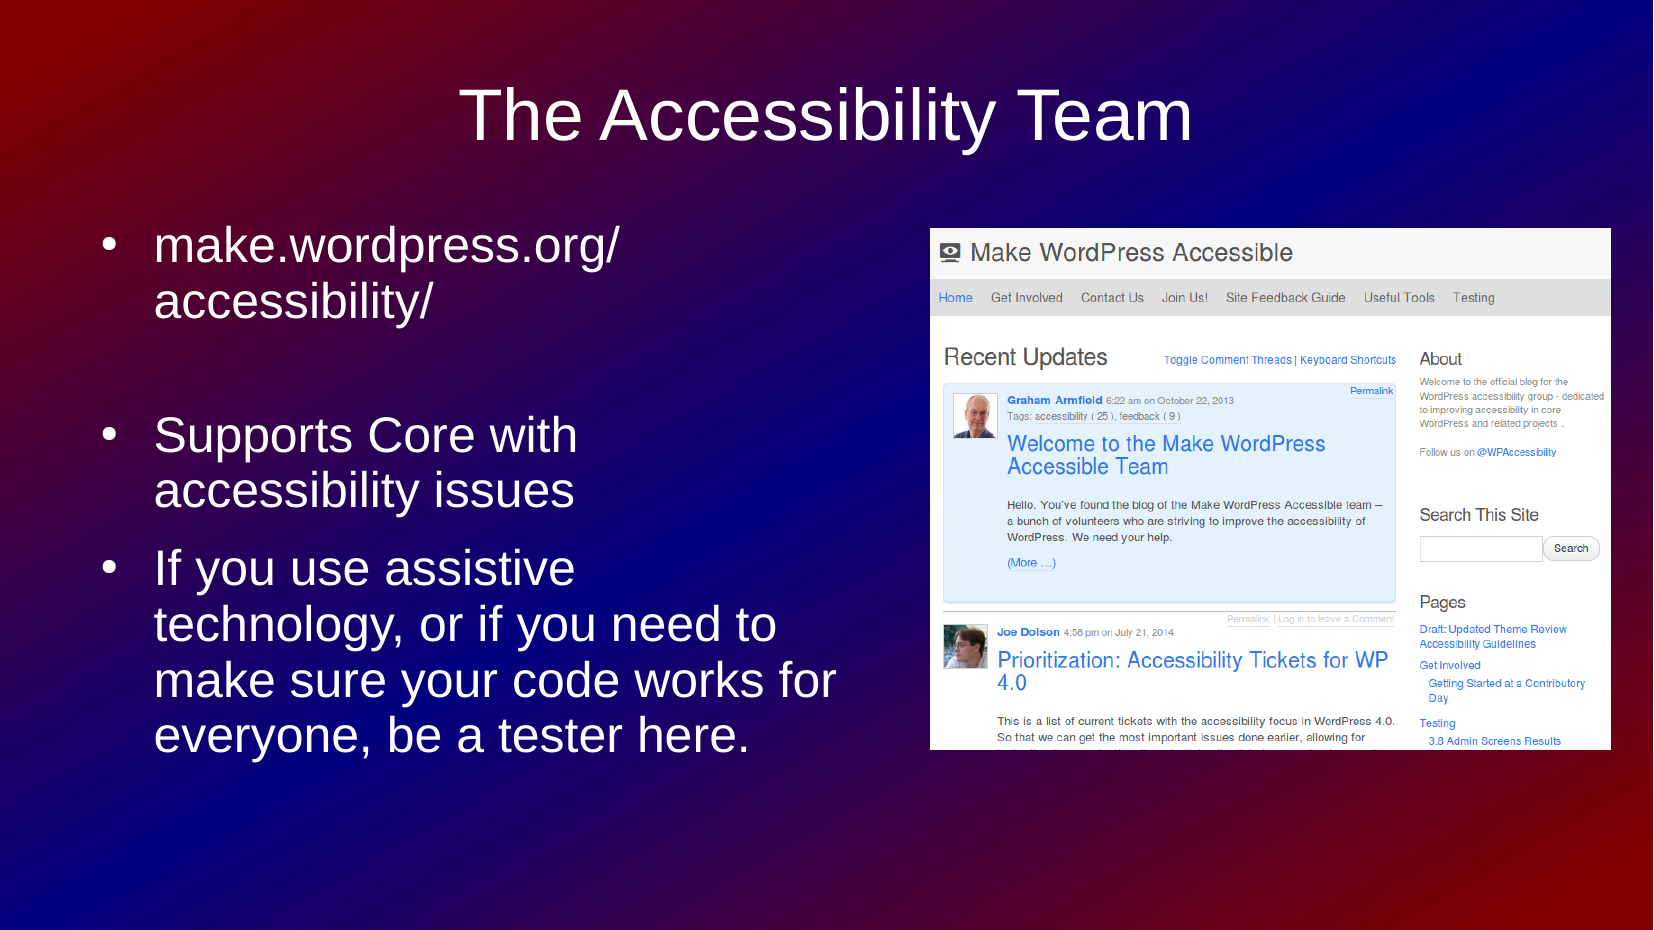

# The Accessibility Team
make.wordpress.org/accessibility/
Supports Core with accessibility issues
If you use assistive technology, or if you need to make sure your code works for everyone, be a tester here.